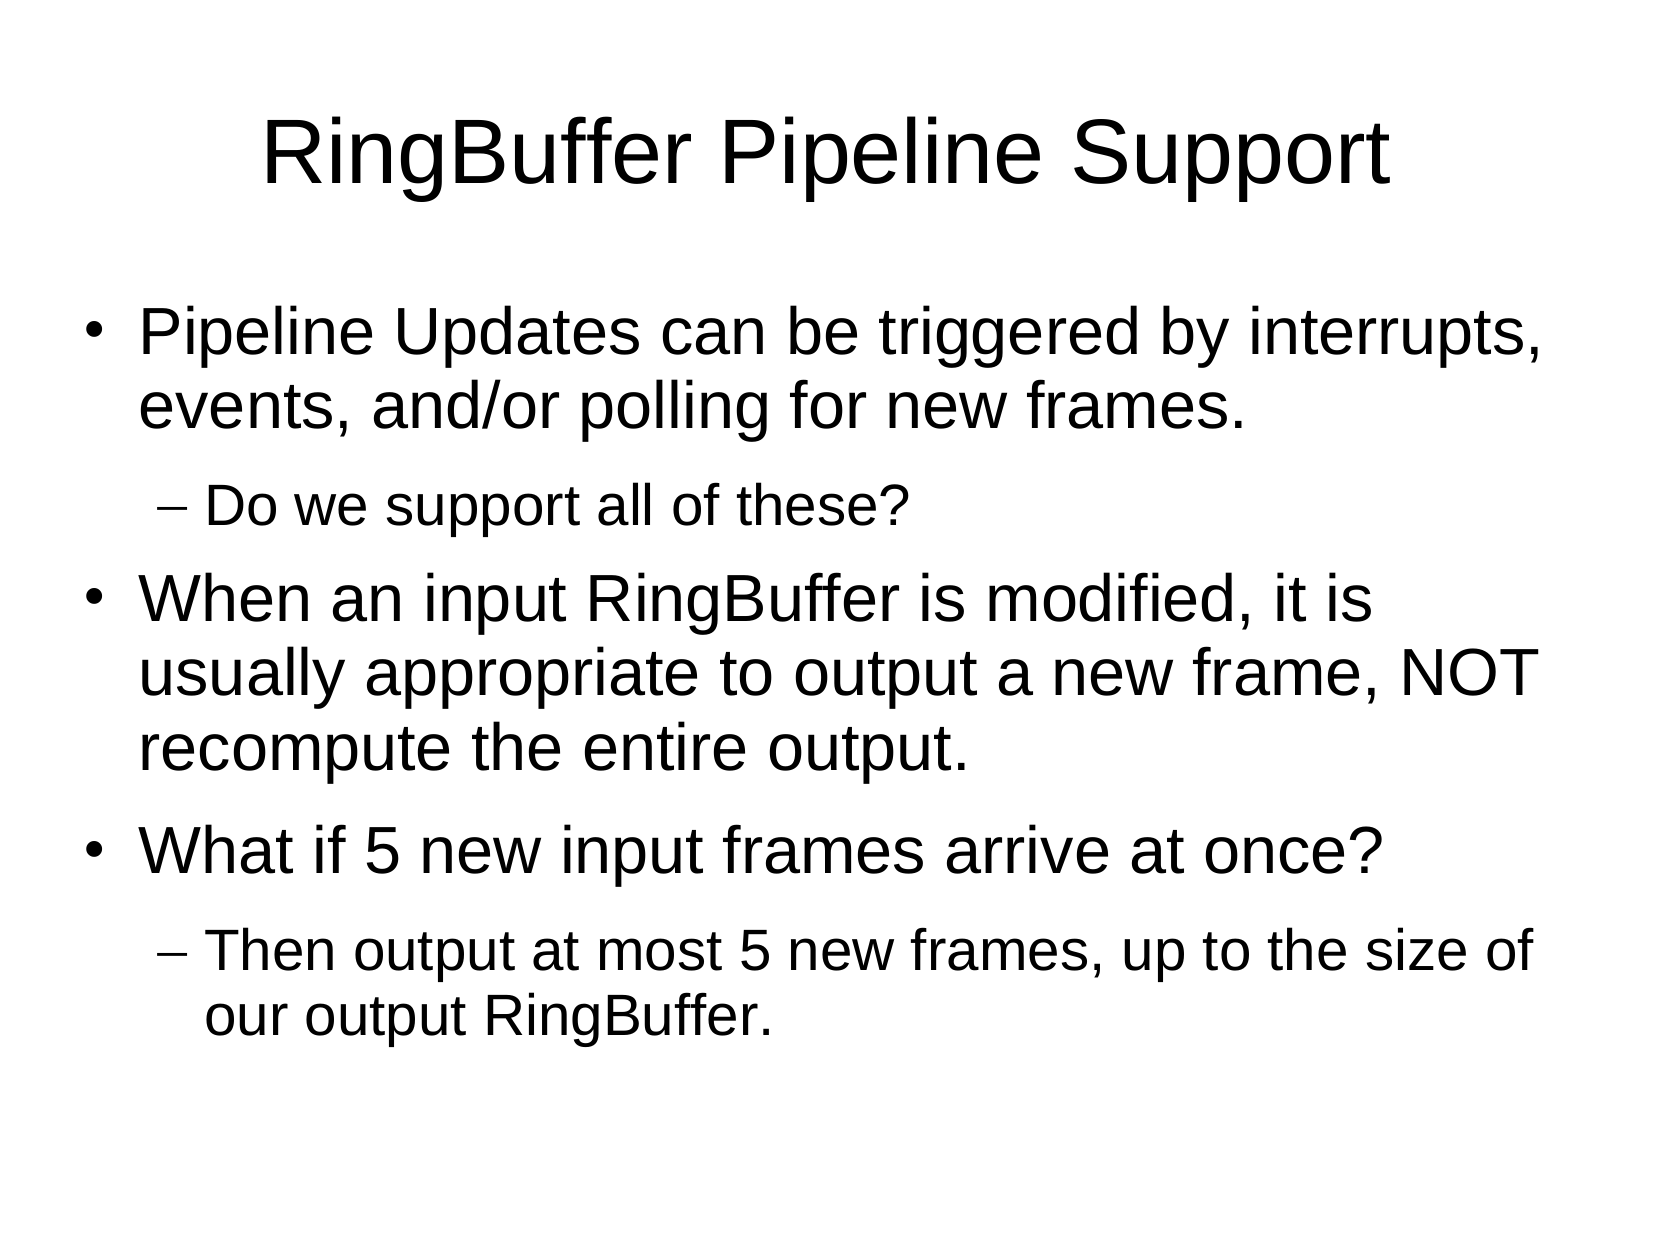

RingBuffer Pipeline Support
Pipeline Updates can be triggered by interrupts, events, and/or polling for new frames.
Do we support all of these?
When an input RingBuffer is modified, it is usually appropriate to output a new frame, NOT recompute the entire output.
What if 5 new input frames arrive at once?
Then output at most 5 new frames, up to the size of our output RingBuffer.